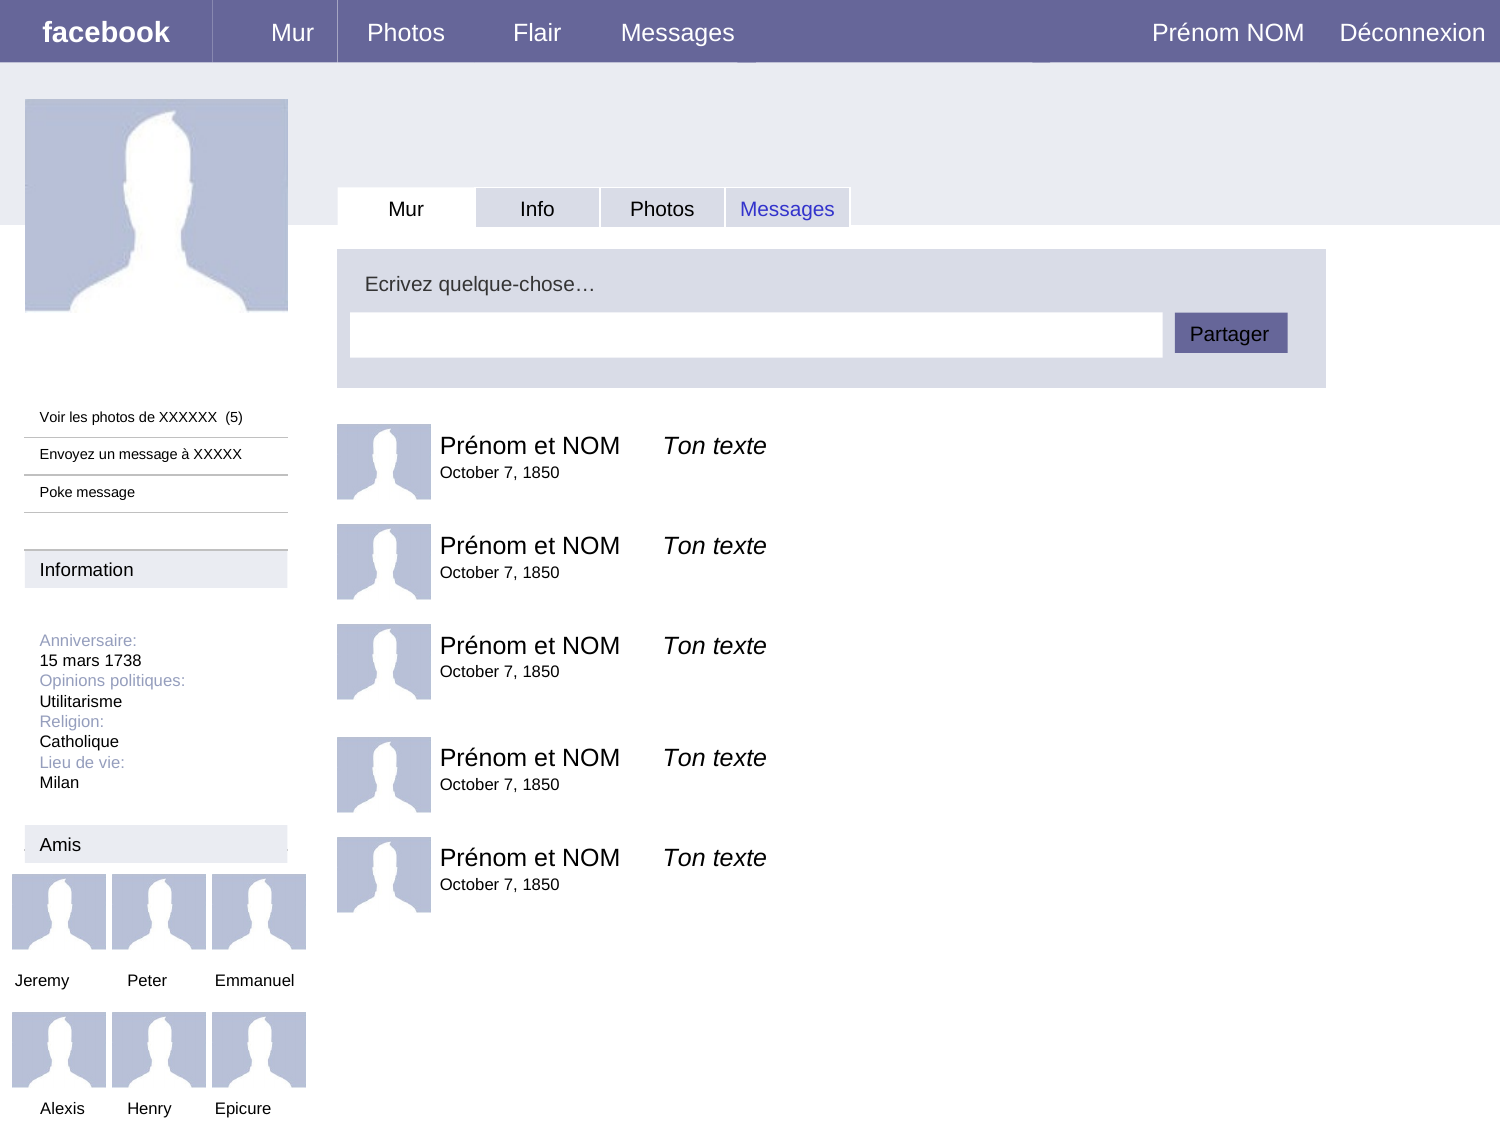

# facebook
Mur
Photos
Flair
Messages
Prénom NOM
Déconnexion
Mur
Info
Photos
Messages
Ecrivez quelque-chose…
Partager
Voir les photos de XXXXXX (5)
Prénom et NOM Ton texte
October 7, 1850
Envoyez un message à XXXXX
Poke message
Prénom et NOM Ton texte
October 7, 1850
Information
Anniversaire:
15 mars 1738
Opinions politiques:
Utilitarisme
Religion:
Catholique
Lieu de vie:
Milan
Prénom et NOM Ton texte
October 7, 1850
Prénom et NOM Ton texte
October 7, 1850
Amis
Prénom et NOM Ton texte
October 7, 1850
Jeremy
Peter
Emmanuel
Alexis
Henry
Epicure